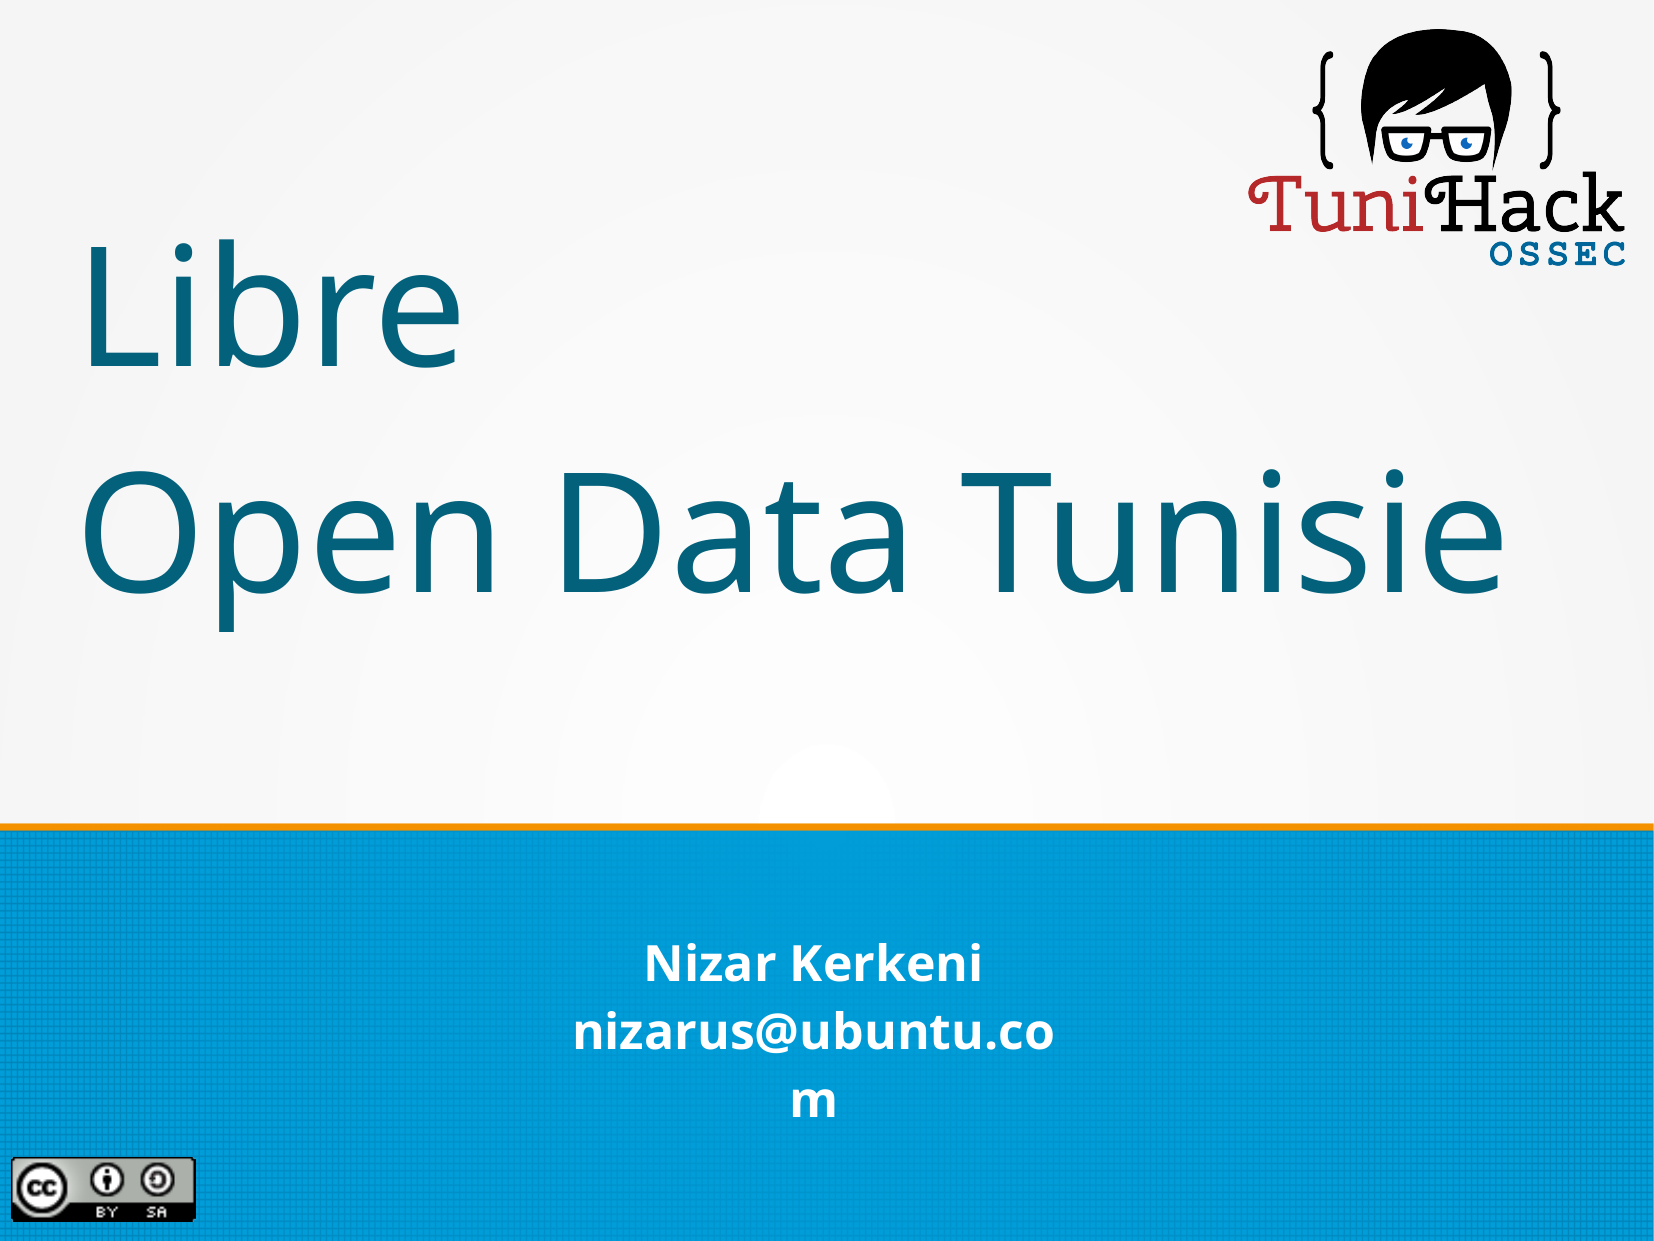

# Libre Open Data Tunisie
Nizar Kerkeni
nizarus@ubuntu.com